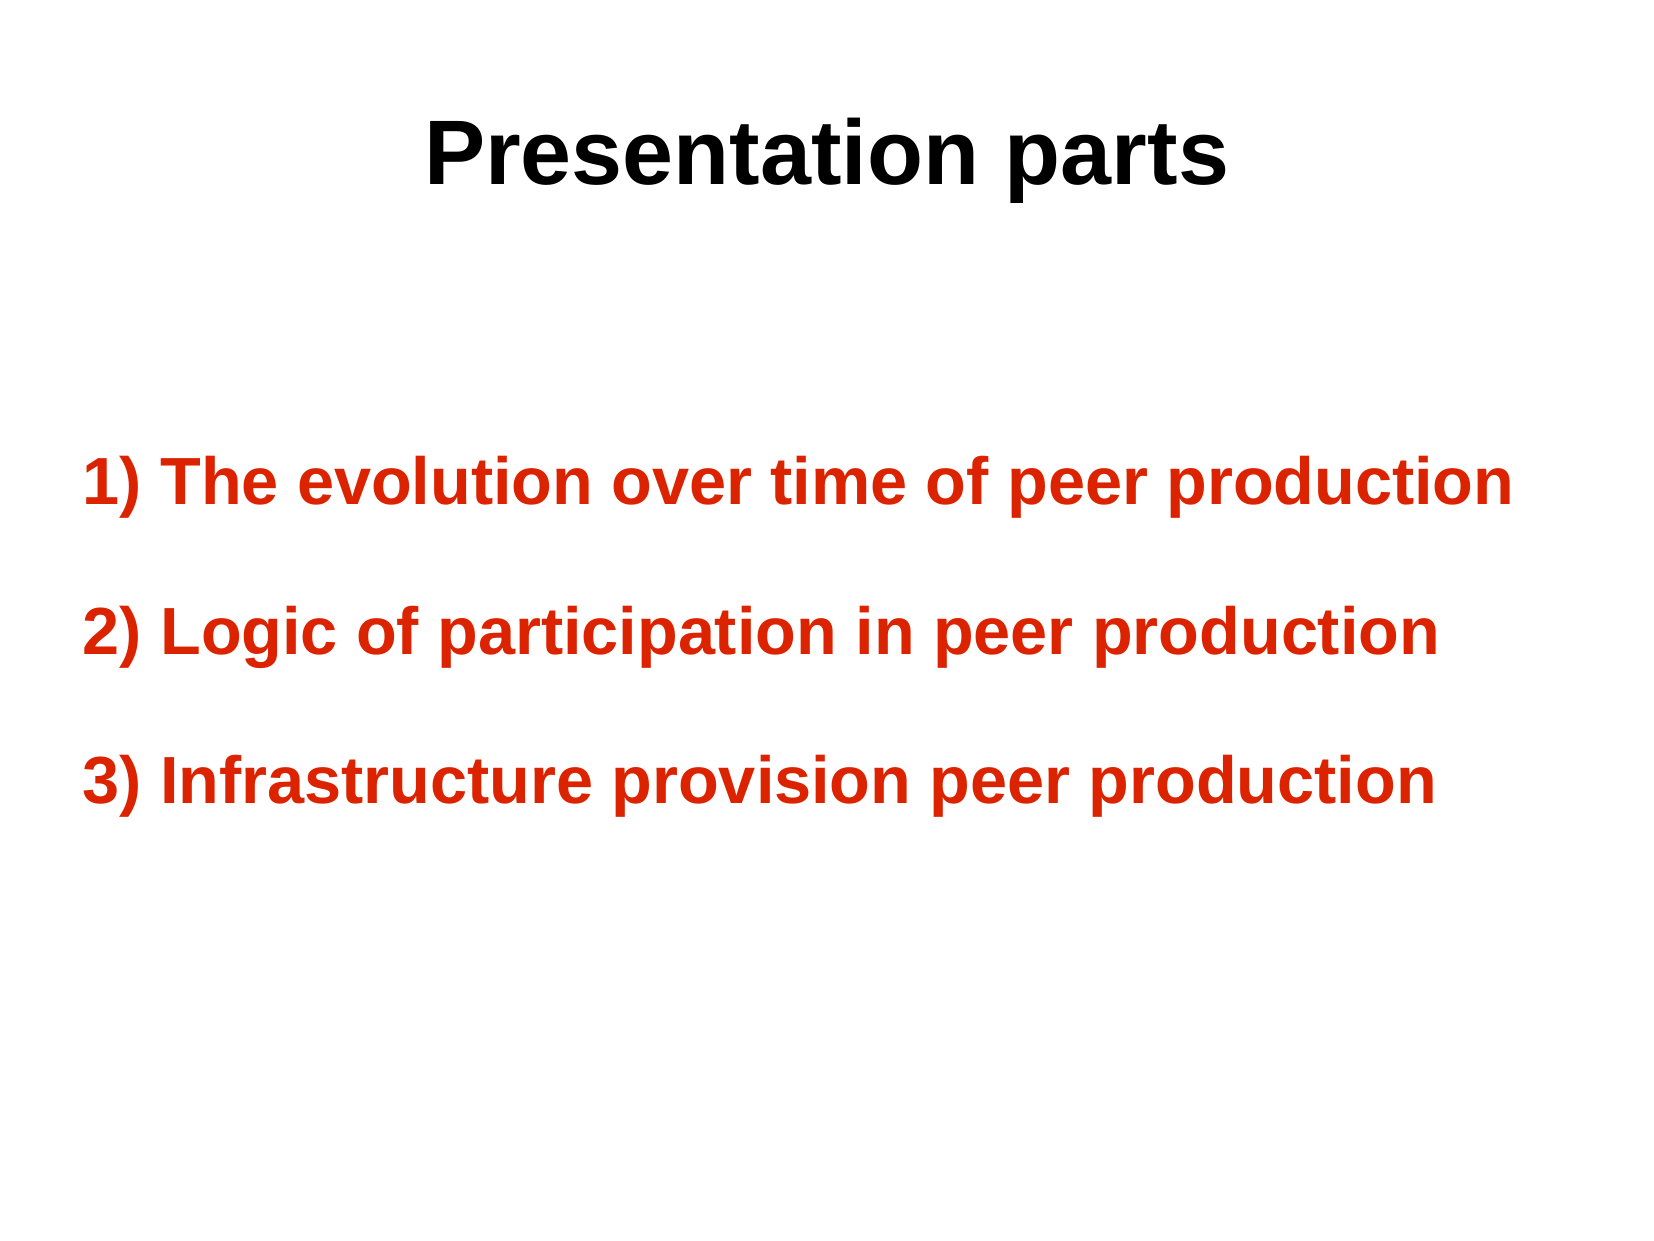

# Presentation parts
1) The evolution over time of peer production
2) Logic of participation in peer production
3) Infrastructure provision peer production